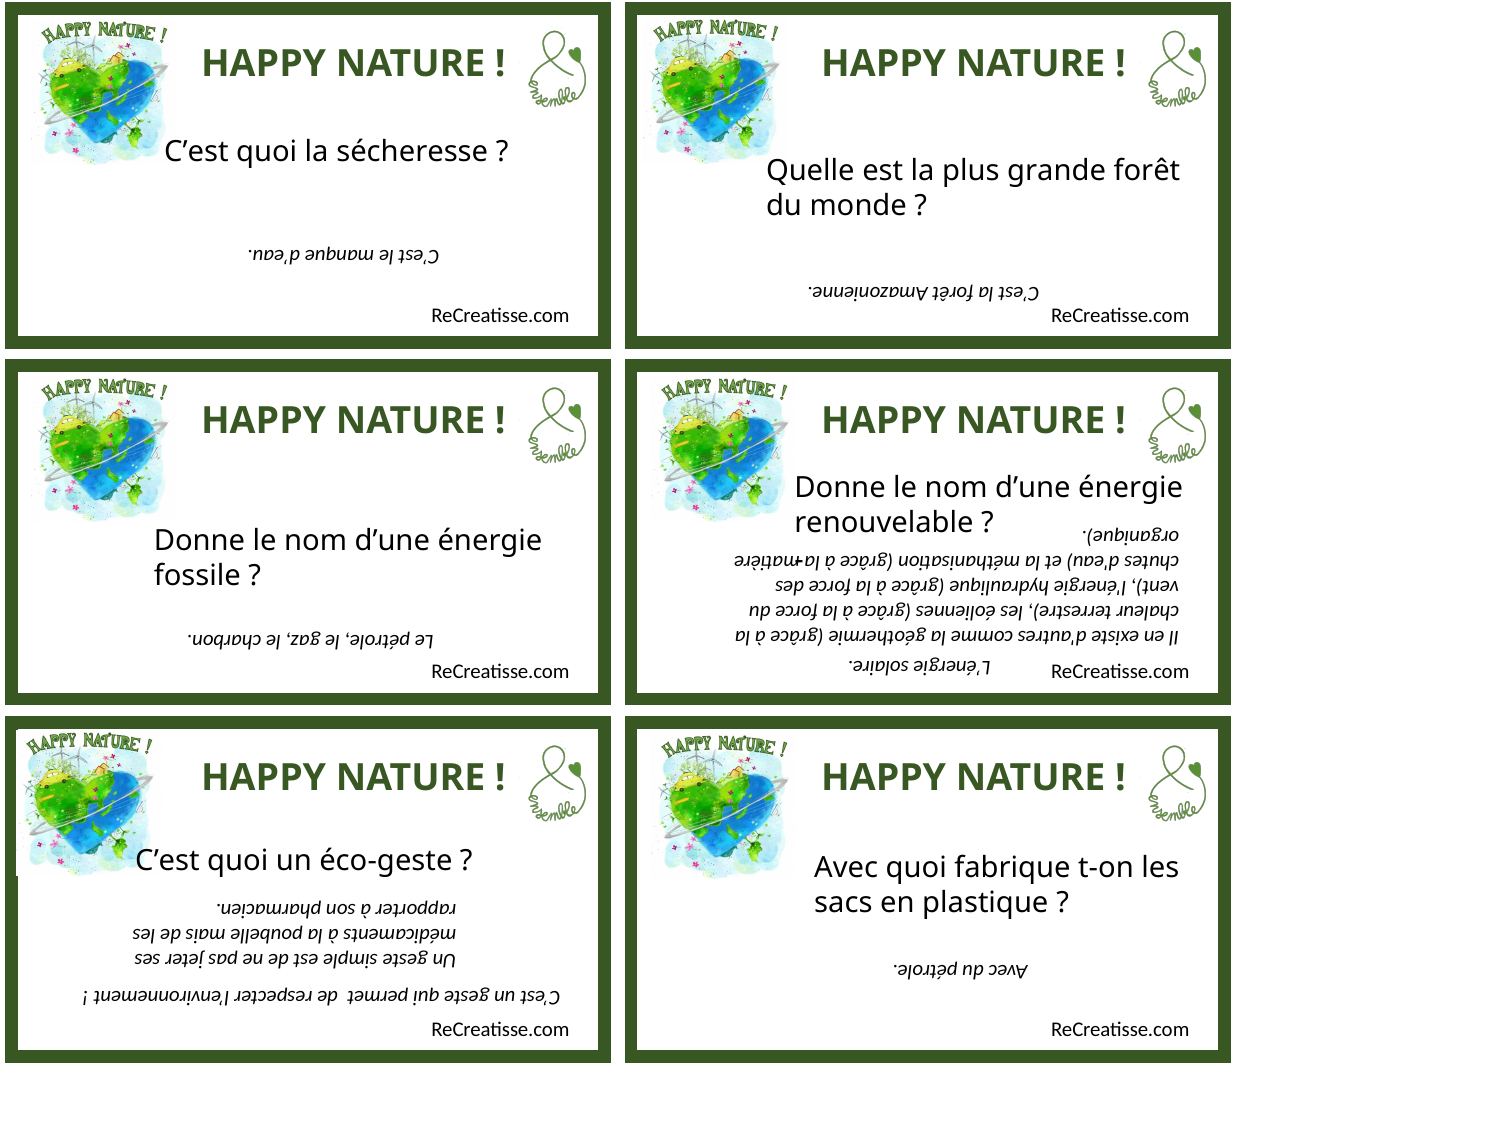

HAPPY NATURE !
HAPPY NATURE !
C’est quoi la sécheresse ?
Quelle est la plus grande forêt
du monde ?
C’est le manque d’eau.
C’est la forêt Amazonienne.
ReCreatisse.com
ReCreatisse.com
HAPPY NATURE !
HAPPY NATURE !
Donne le nom d’une énergie
renouvelable ?
Donne le nom d’une énergie
fossile ?
Il en existe d'autres comme la géothermie (grâce à la chaleur terrestre), les éoliennes (grâce à la force du vent), l'énergie hydraulique (grâce à la force des chutes d'eau) et la méthanisation (grâce à la matière organique).
Le pétrole, le gaz, le charbon.
L’énergie solaire.
ReCreatisse.com
ReCreatisse.com
HAPPY NATURE !
HAPPY NATURE !
C’est quoi un éco-geste ?
Avec quoi fabrique t-on les sacs en plastique ?
Un geste simple est de ne pas jeter ses médicaments à la poubelle mais de les rapporter à son pharmacien.
Avec du pétrole.
C’est un geste qui permet de respecter l’environnement !
ReCreatisse.com
ReCreatisse.com